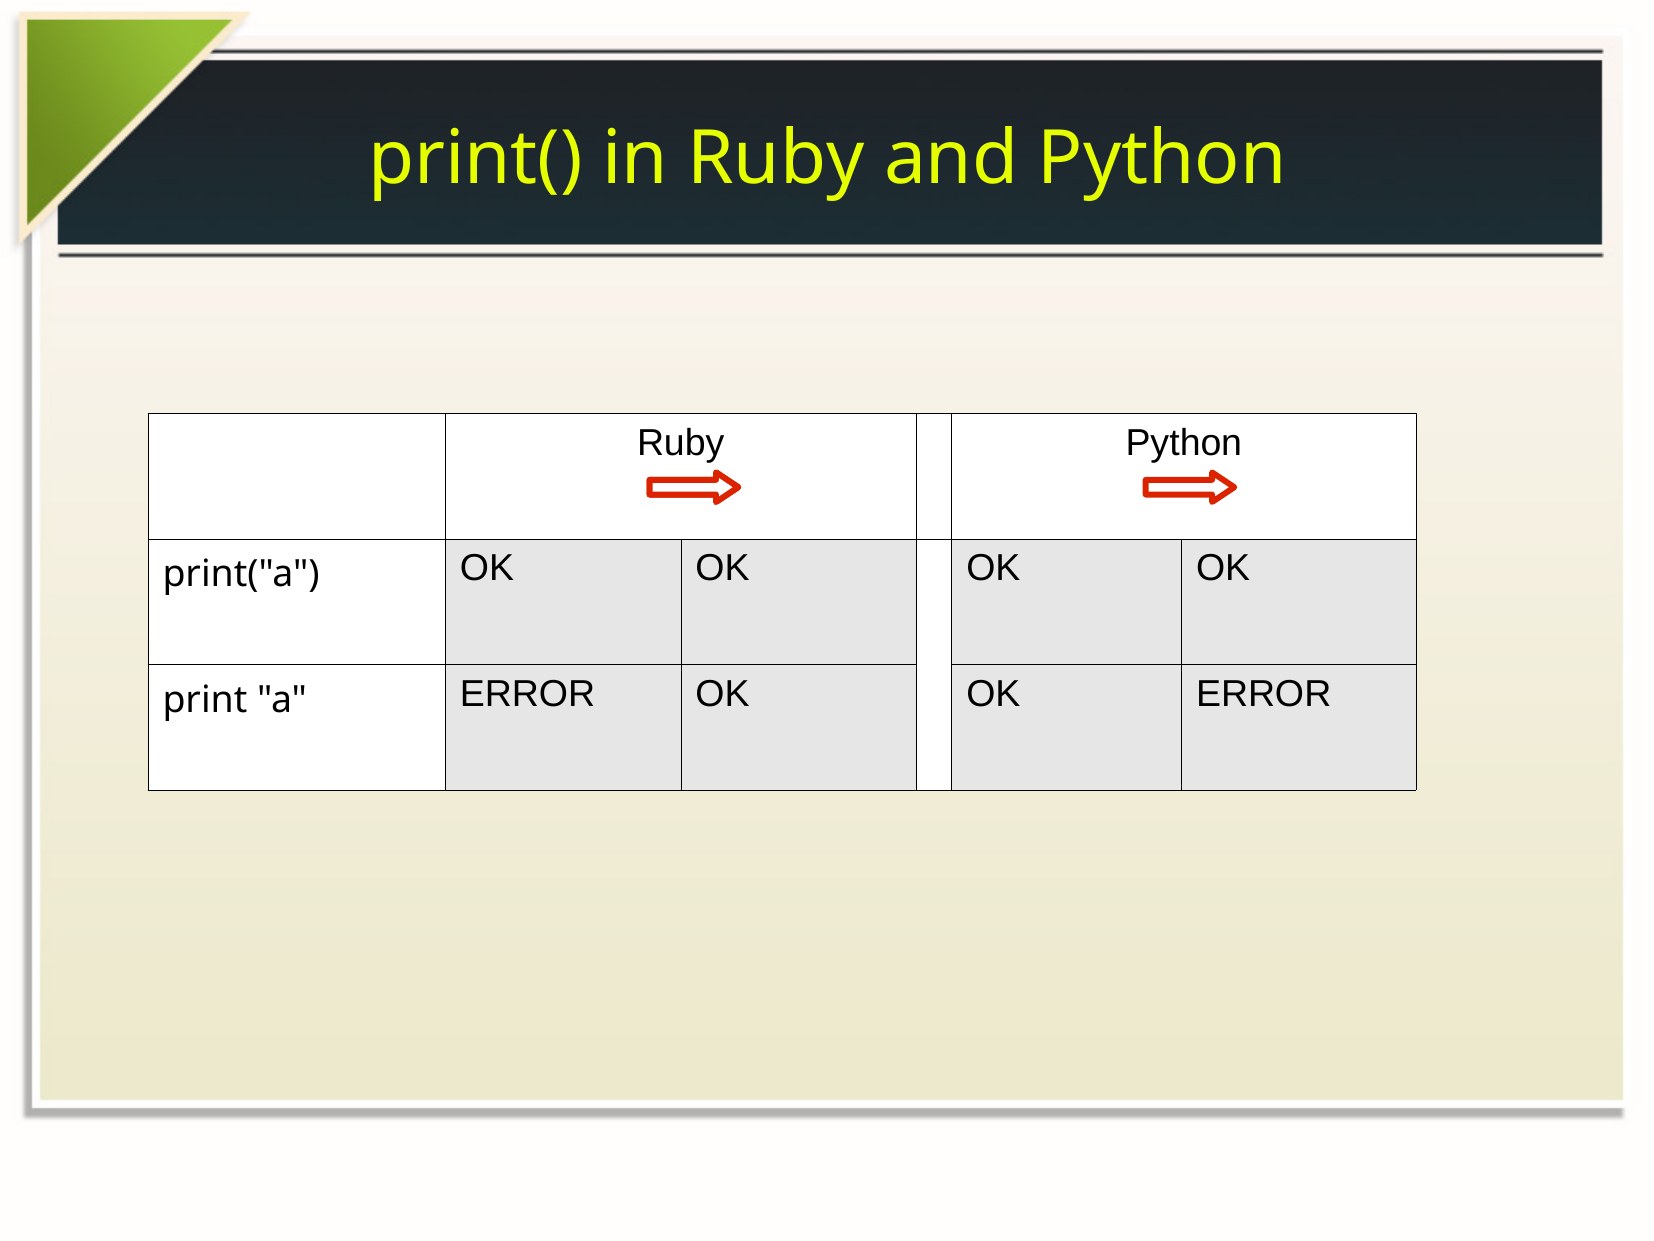

# print() in Ruby and Python
| | Ruby | | | Python | |
| --- | --- | --- | --- | --- | --- |
| print("a") | OK | OK | | OK | OK |
| print "a" | ERROR | OK | | OK | ERROR |